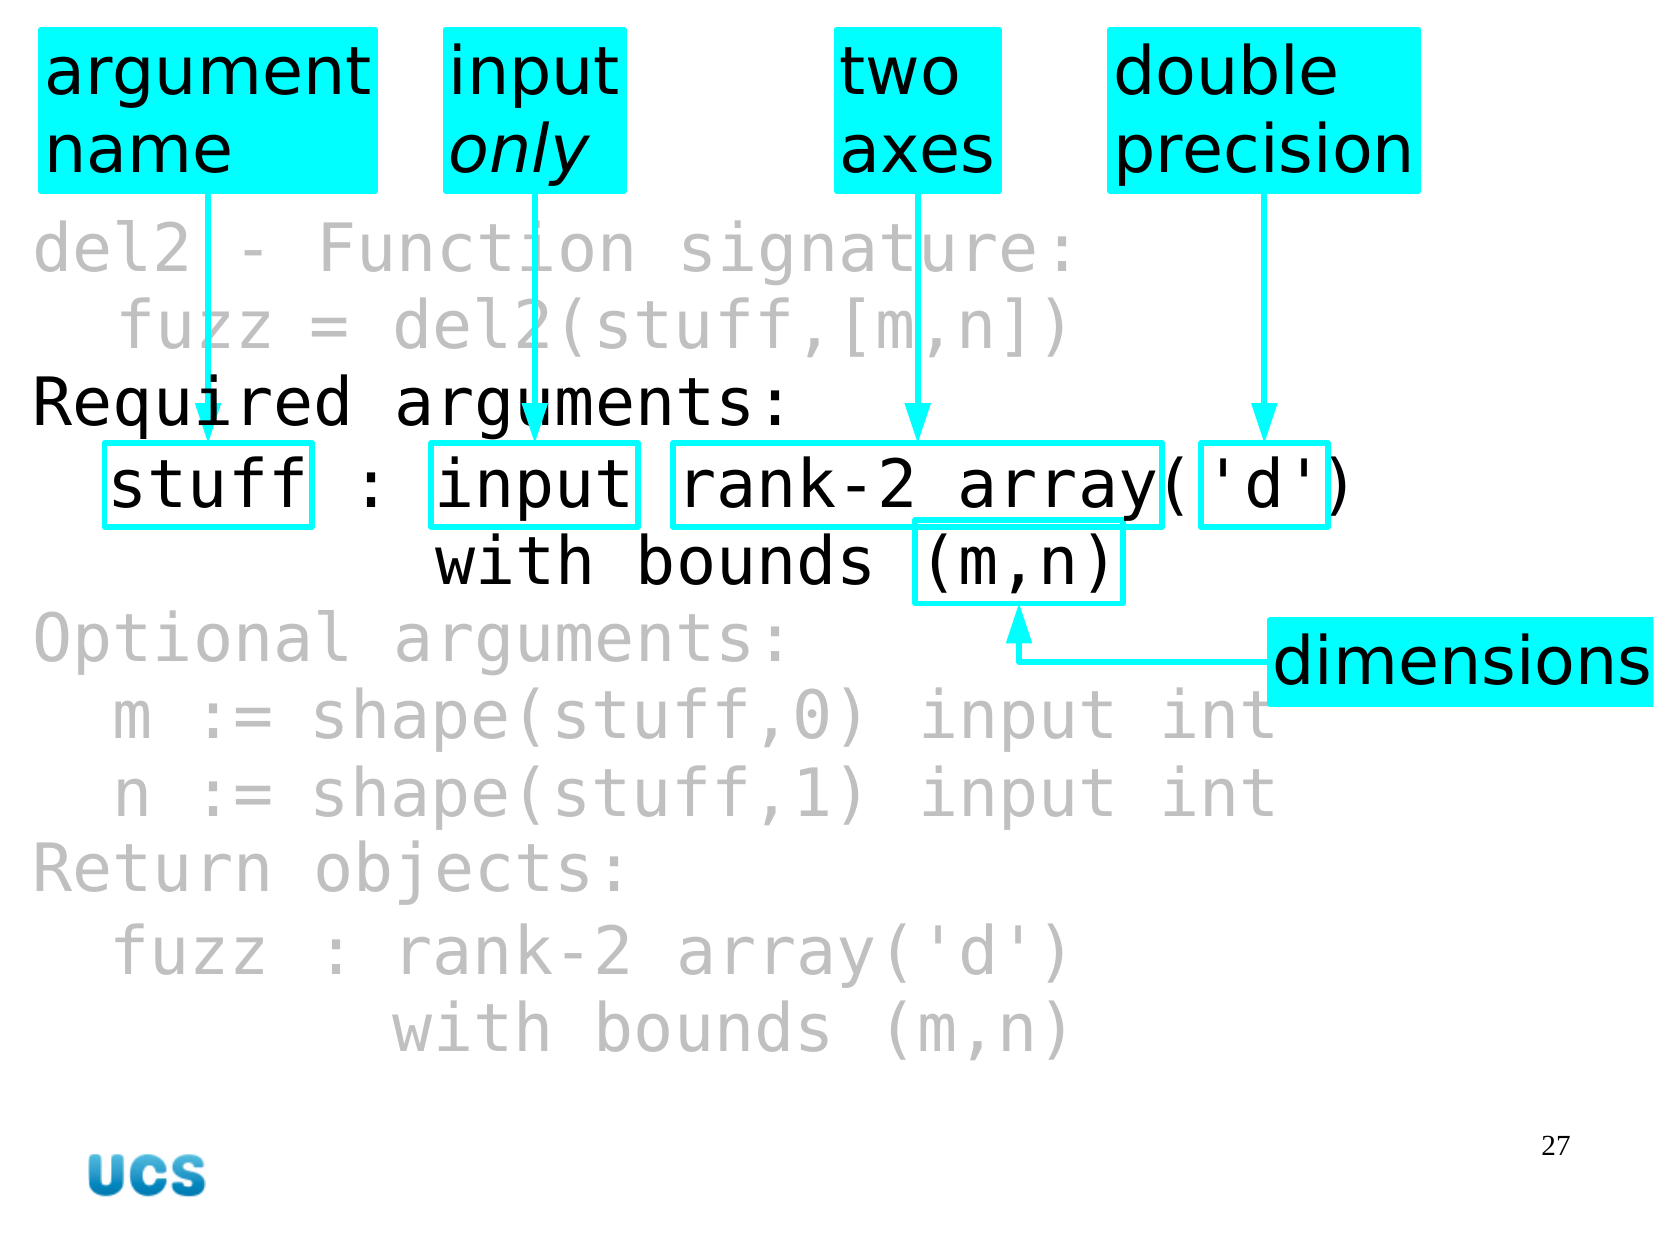

argument
name
input
only
two
axes
double
precision
del2
-
Function signature
:
fuzz
=
del2
(
stuff
,
[m,n]
)
Required arguments:
stuff
:
input
rank-2 array
(
'd'
)
 with bounds
(m,n)
Optional arguments:
dimensions
 m :=
 n :=
shape(stuff,0)
shape(stuff,1)
input int
input int
Return objects:
fuzz
:
rank-2
array(
'd'
)
with bounds
(m,n)
27